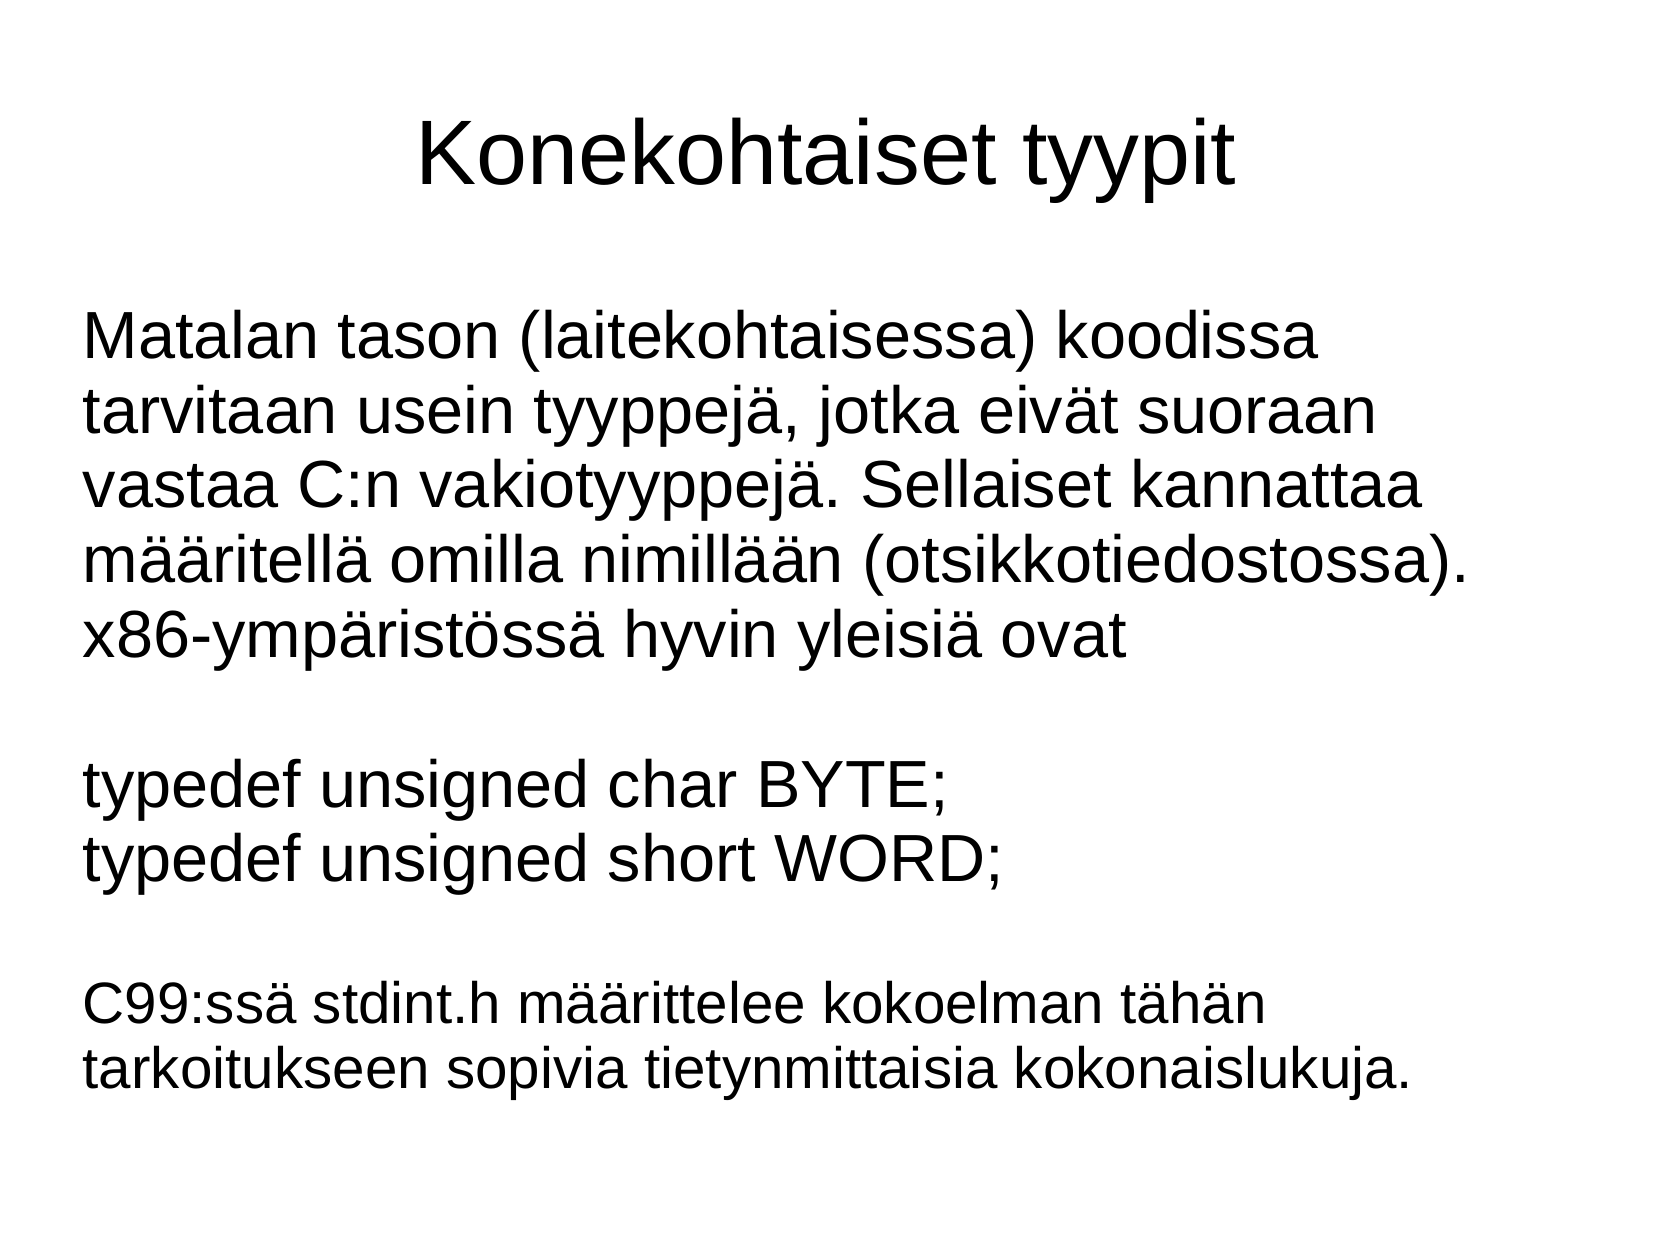

# Konekohtaiset tyypit
Matalan tason (laitekohtaisessa) koodissa tarvitaan usein tyyppejä, jotka eivät suoraan vastaa C:n vakiotyyppejä. Sellaiset kannattaa määritellä omilla nimillään (otsikkotiedostossa).
x86-ympäristössä hyvin yleisiä ovat
typedef unsigned char BYTE;
typedef unsigned short WORD;
C99:ssä stdint.h määrittelee kokoelman tähän tarkoitukseen sopivia tietynmittaisia kokonaislukuja.